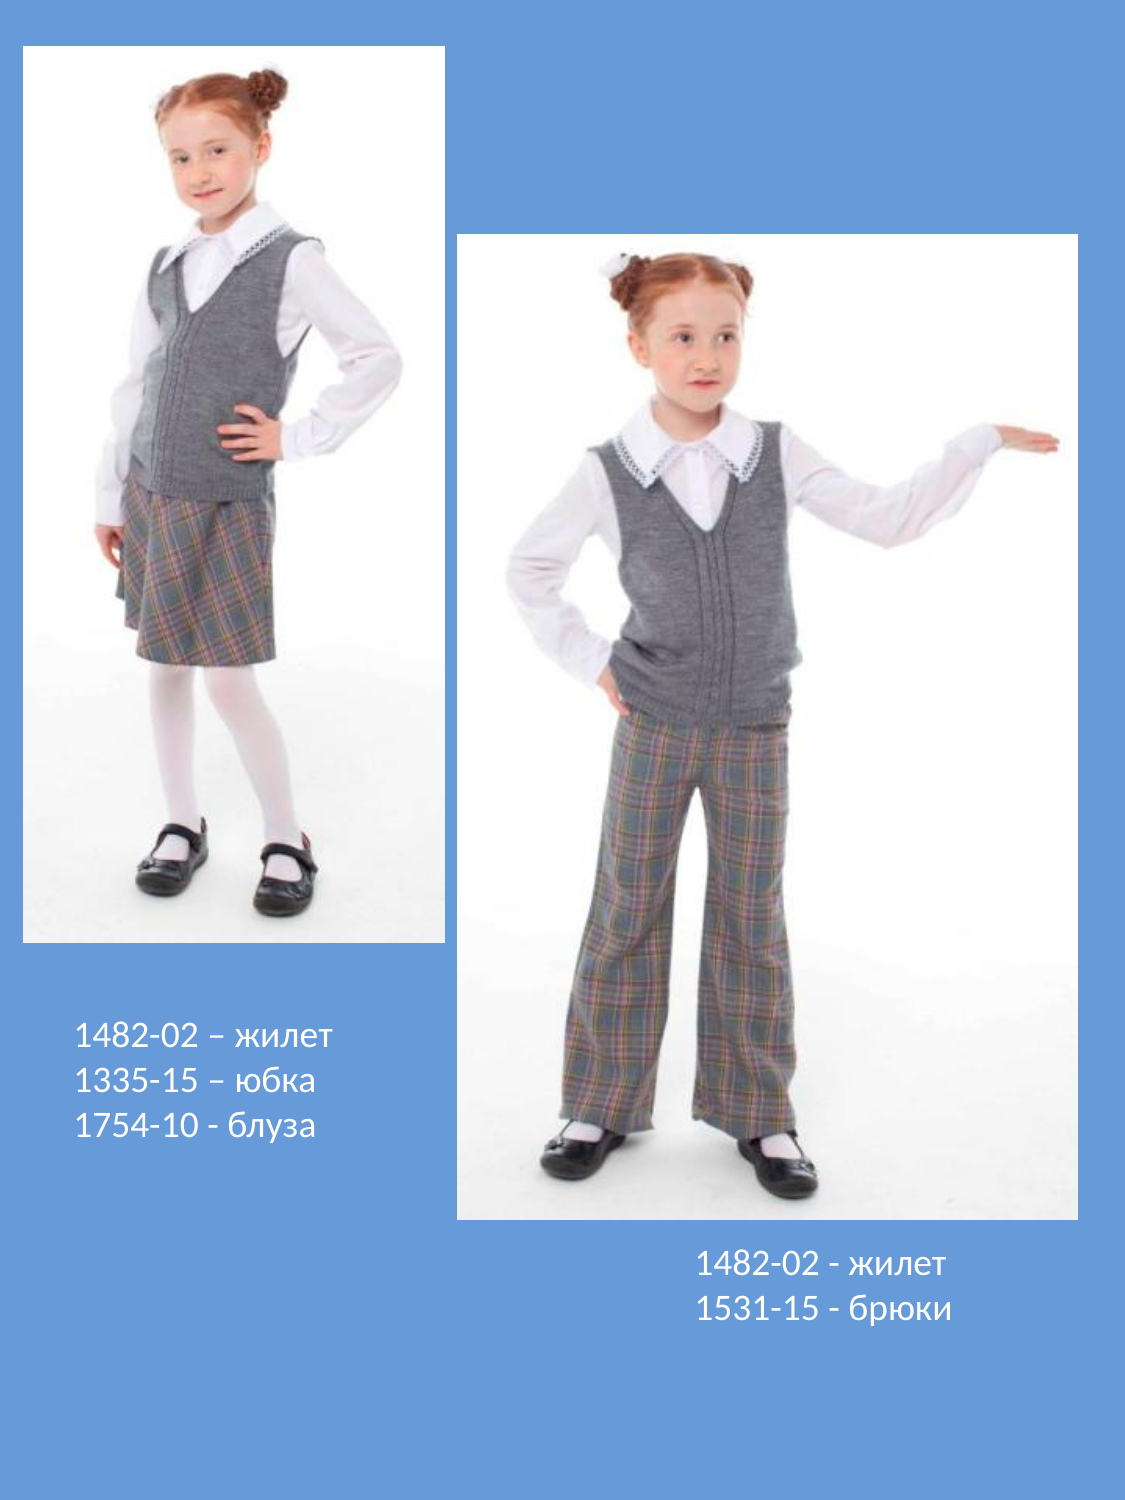

1482-02 – жилет
1335-15 – юбка
1754-10 - блуза
1482-02 - жилет
1531-15 - брюки